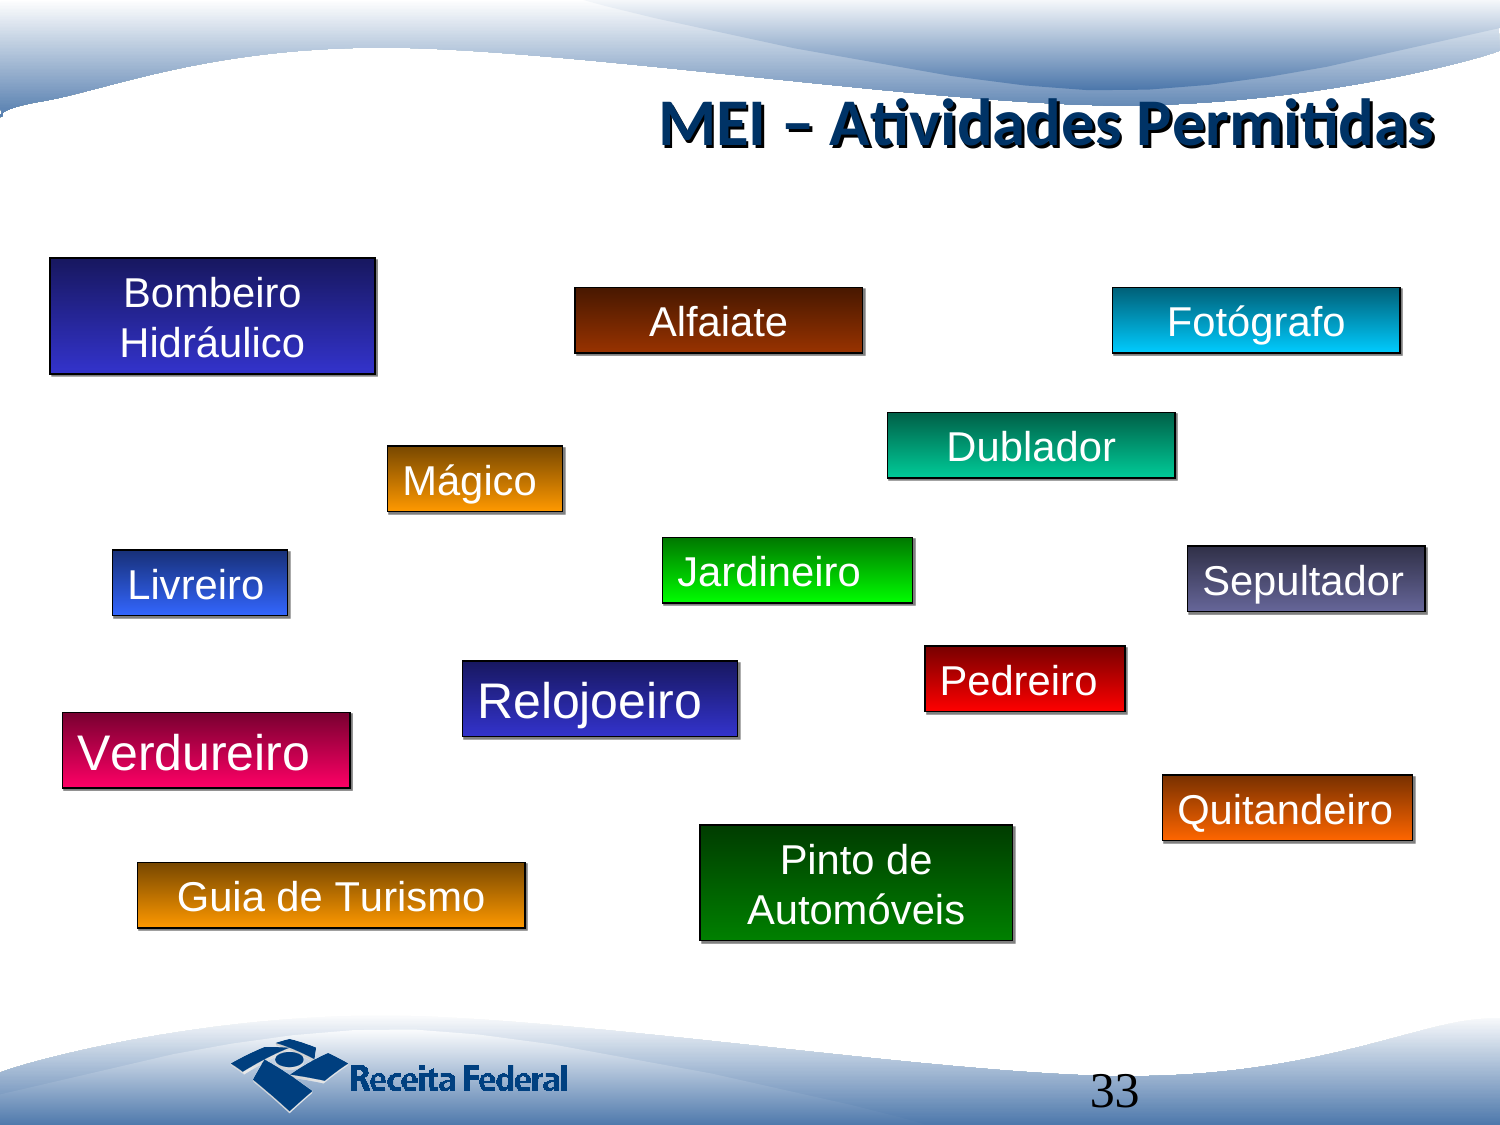

# MEI – Atividades Permitidas
Bombeiro Hidráulico
Alfaiate
Fotógrafo
Dublador
Mágico
Jardineiro
Sepultador
Livreiro
Pedreiro
Relojoeiro
Verdureiro
Quitandeiro
Pinto de Automóveis
Guia de Turismo
33